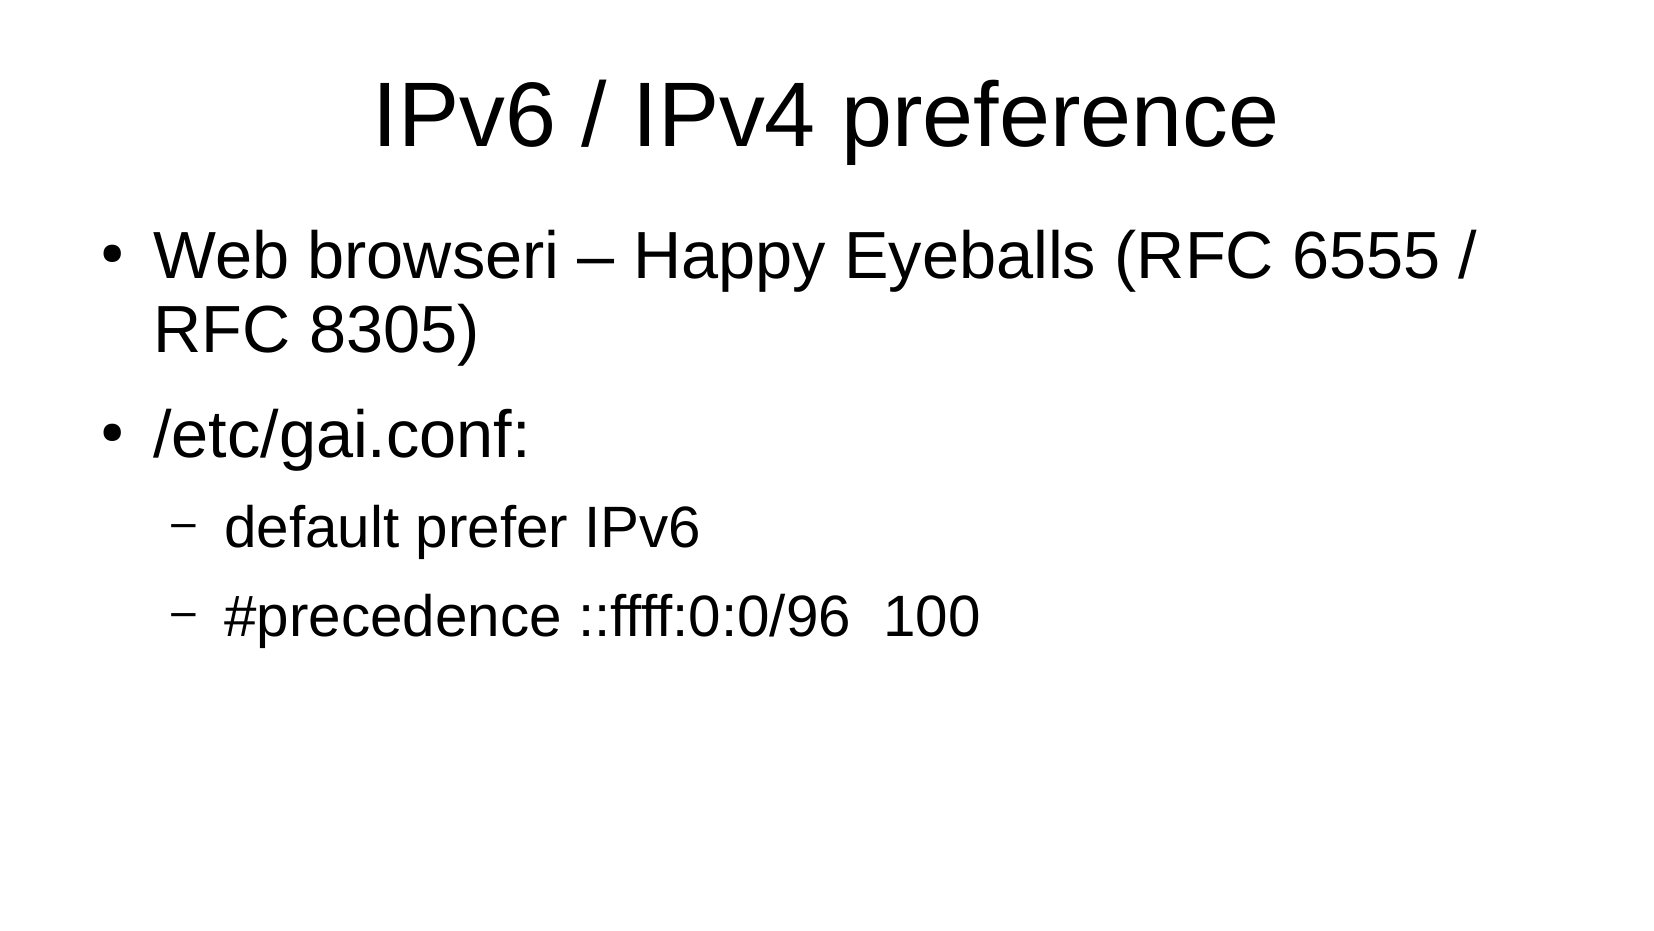

# IPv6 / IPv4 preference
Web browseri – Happy Eyeballs (RFC 6555 / RFC 8305)
/etc/gai.conf:
default prefer IPv6
#precedence ::ffff:0:0/96 100